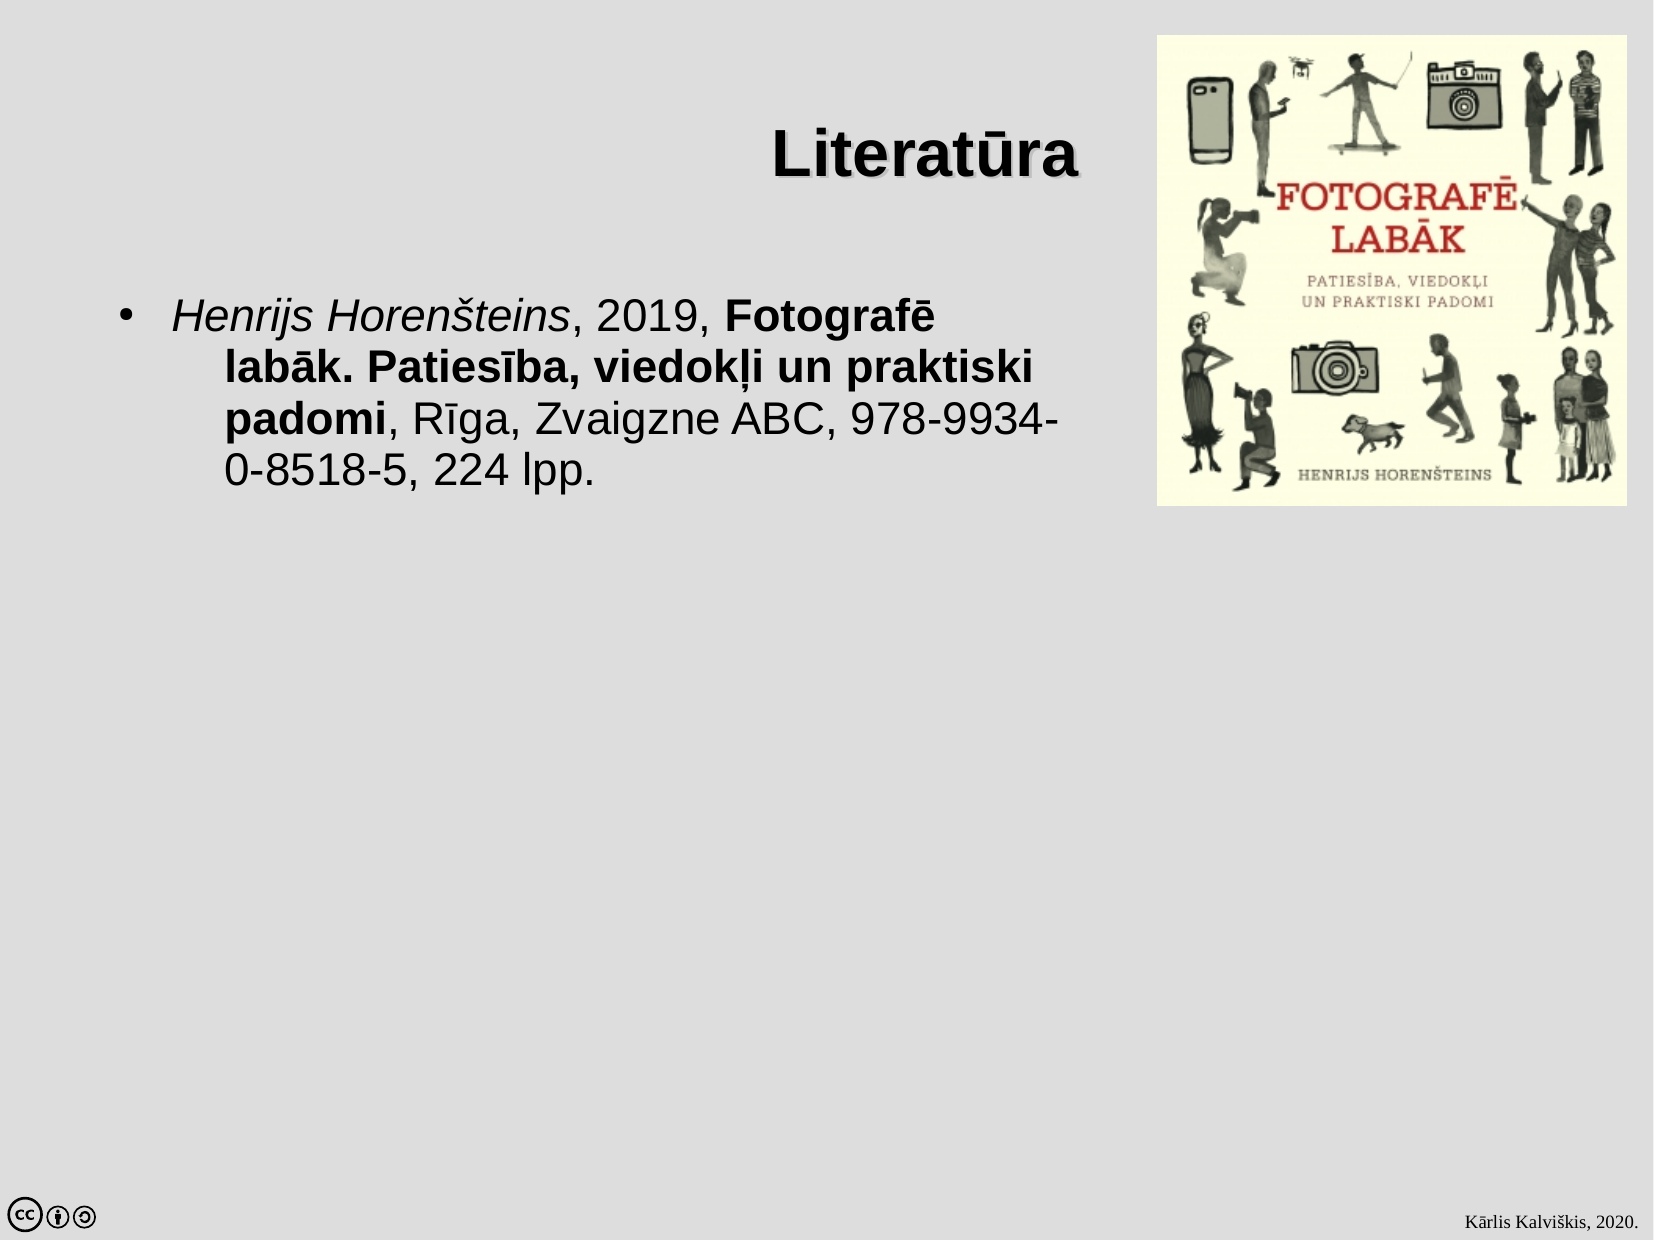

# Literatūra
Henrijs Horenšteins, 2019, Fotografē labāk. Patiesība, viedokļi un praktiski padomi, Rīga, Zvaigzne ABC, 978-9934-0-8518-5, 224 lpp.